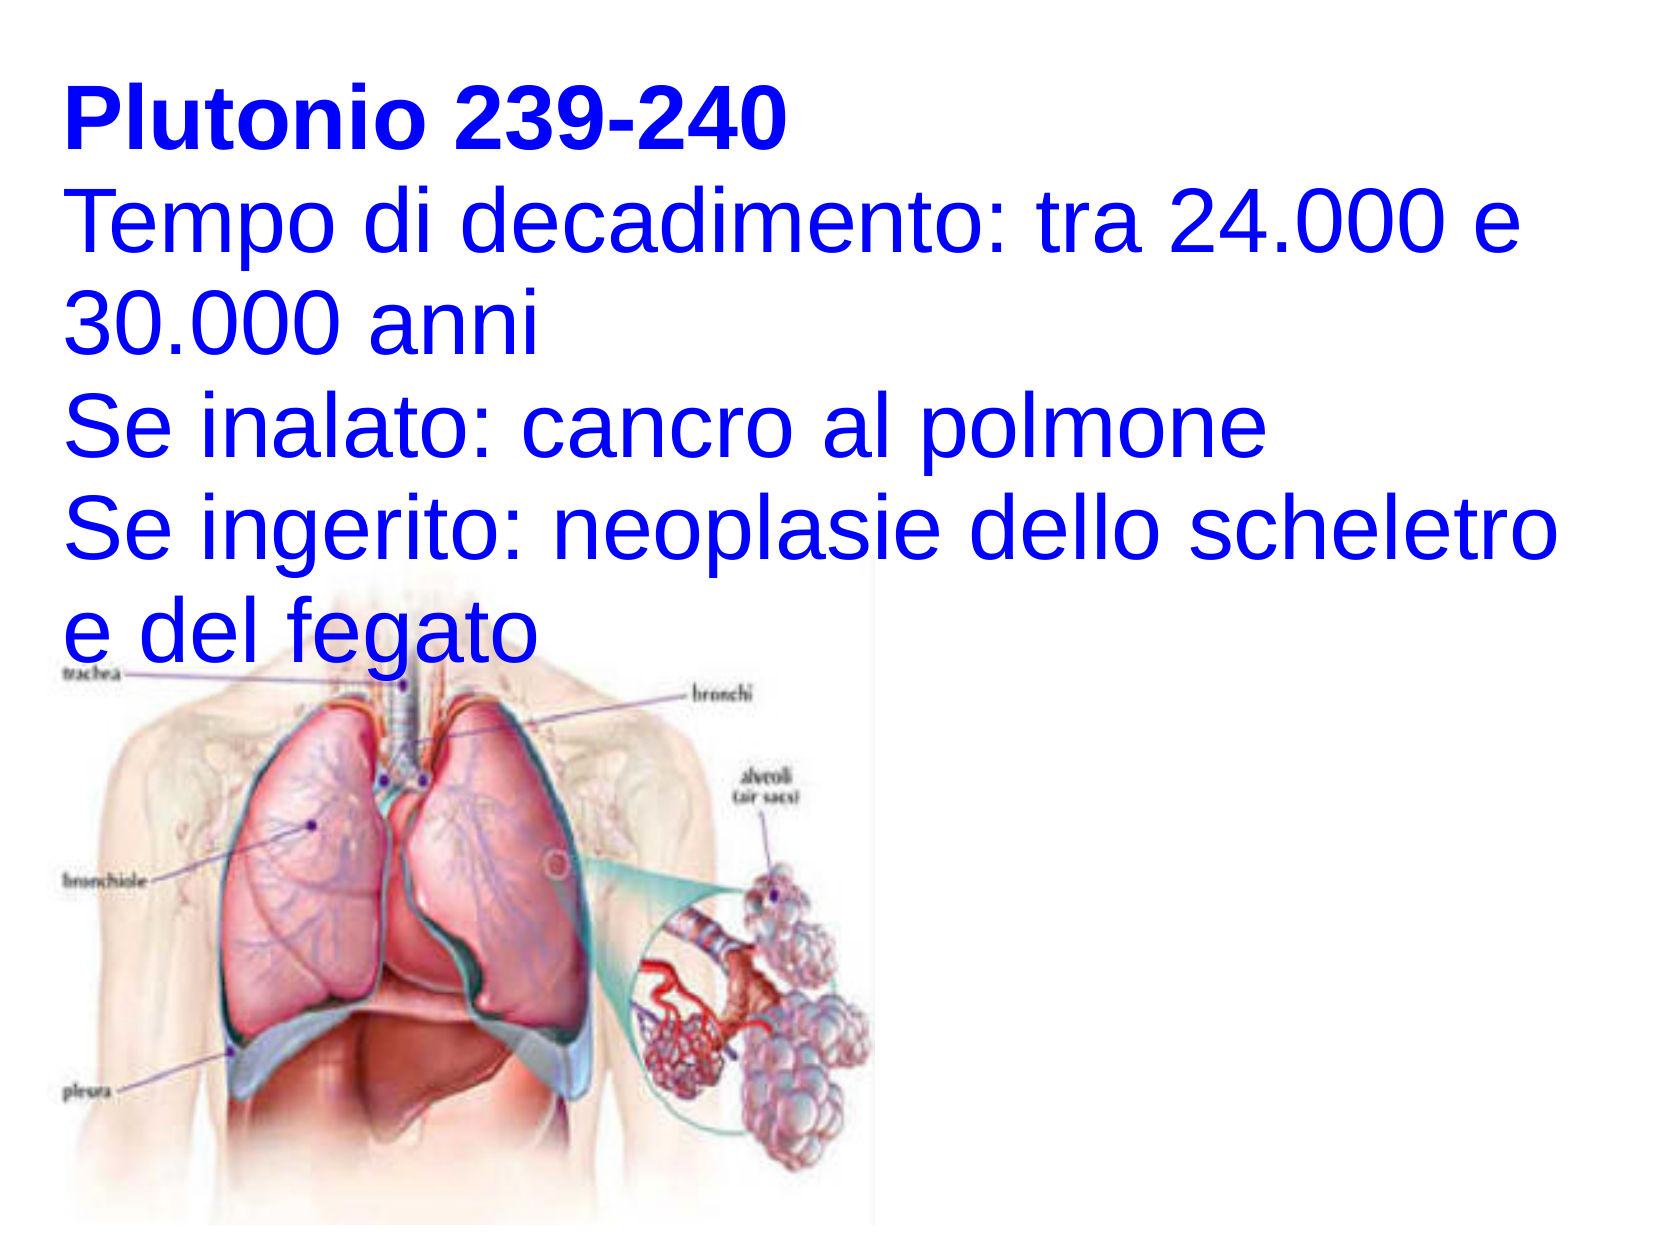

Plutonio 239-240
Tempo di decadimento: tra 24.000 e
30.000 anni
Se inalato: cancro al polmone
Se ingerito: neoplasie dello scheletro
e del fegato